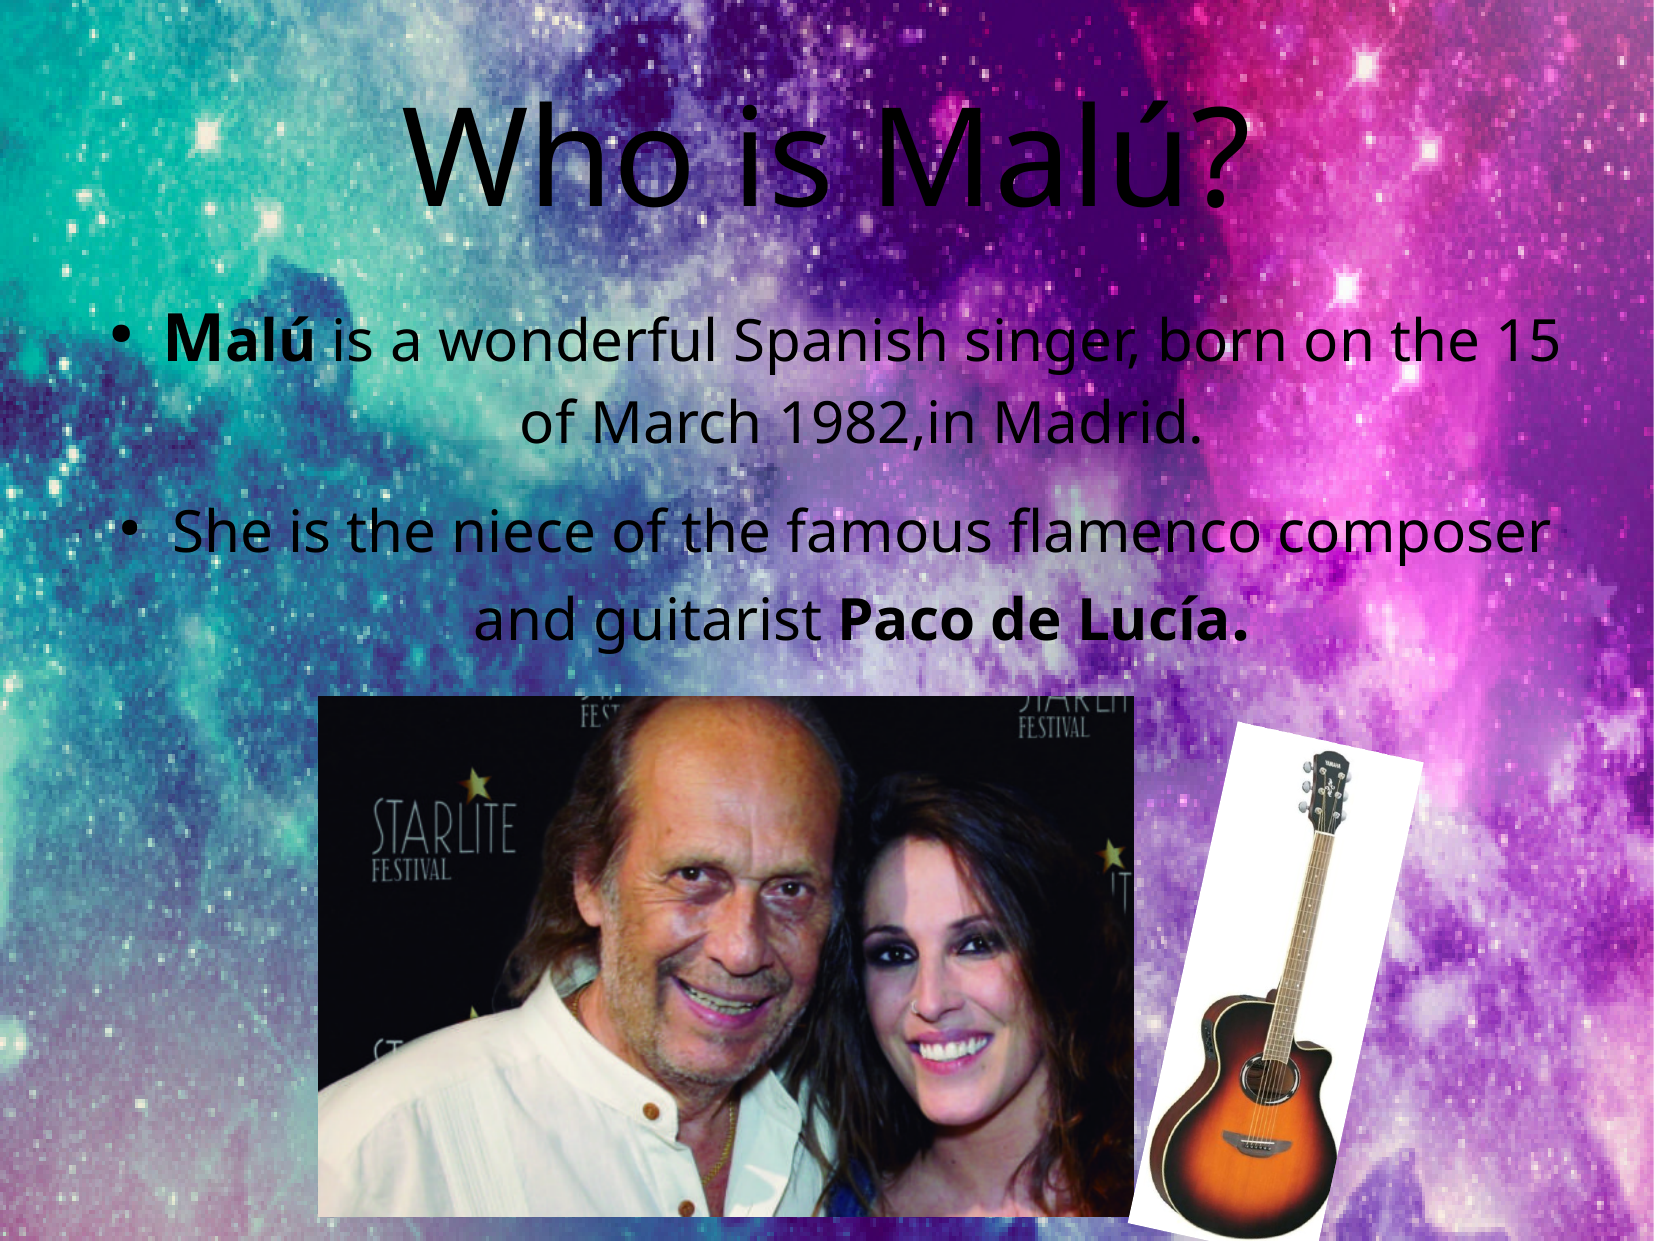

# Who is Malú?
Malú is a wonderful Spanish singer, born on the 15 of March 1982,in Madrid.
She is the niece of the famous flamenco composer and guitarist Paco de Lucía.